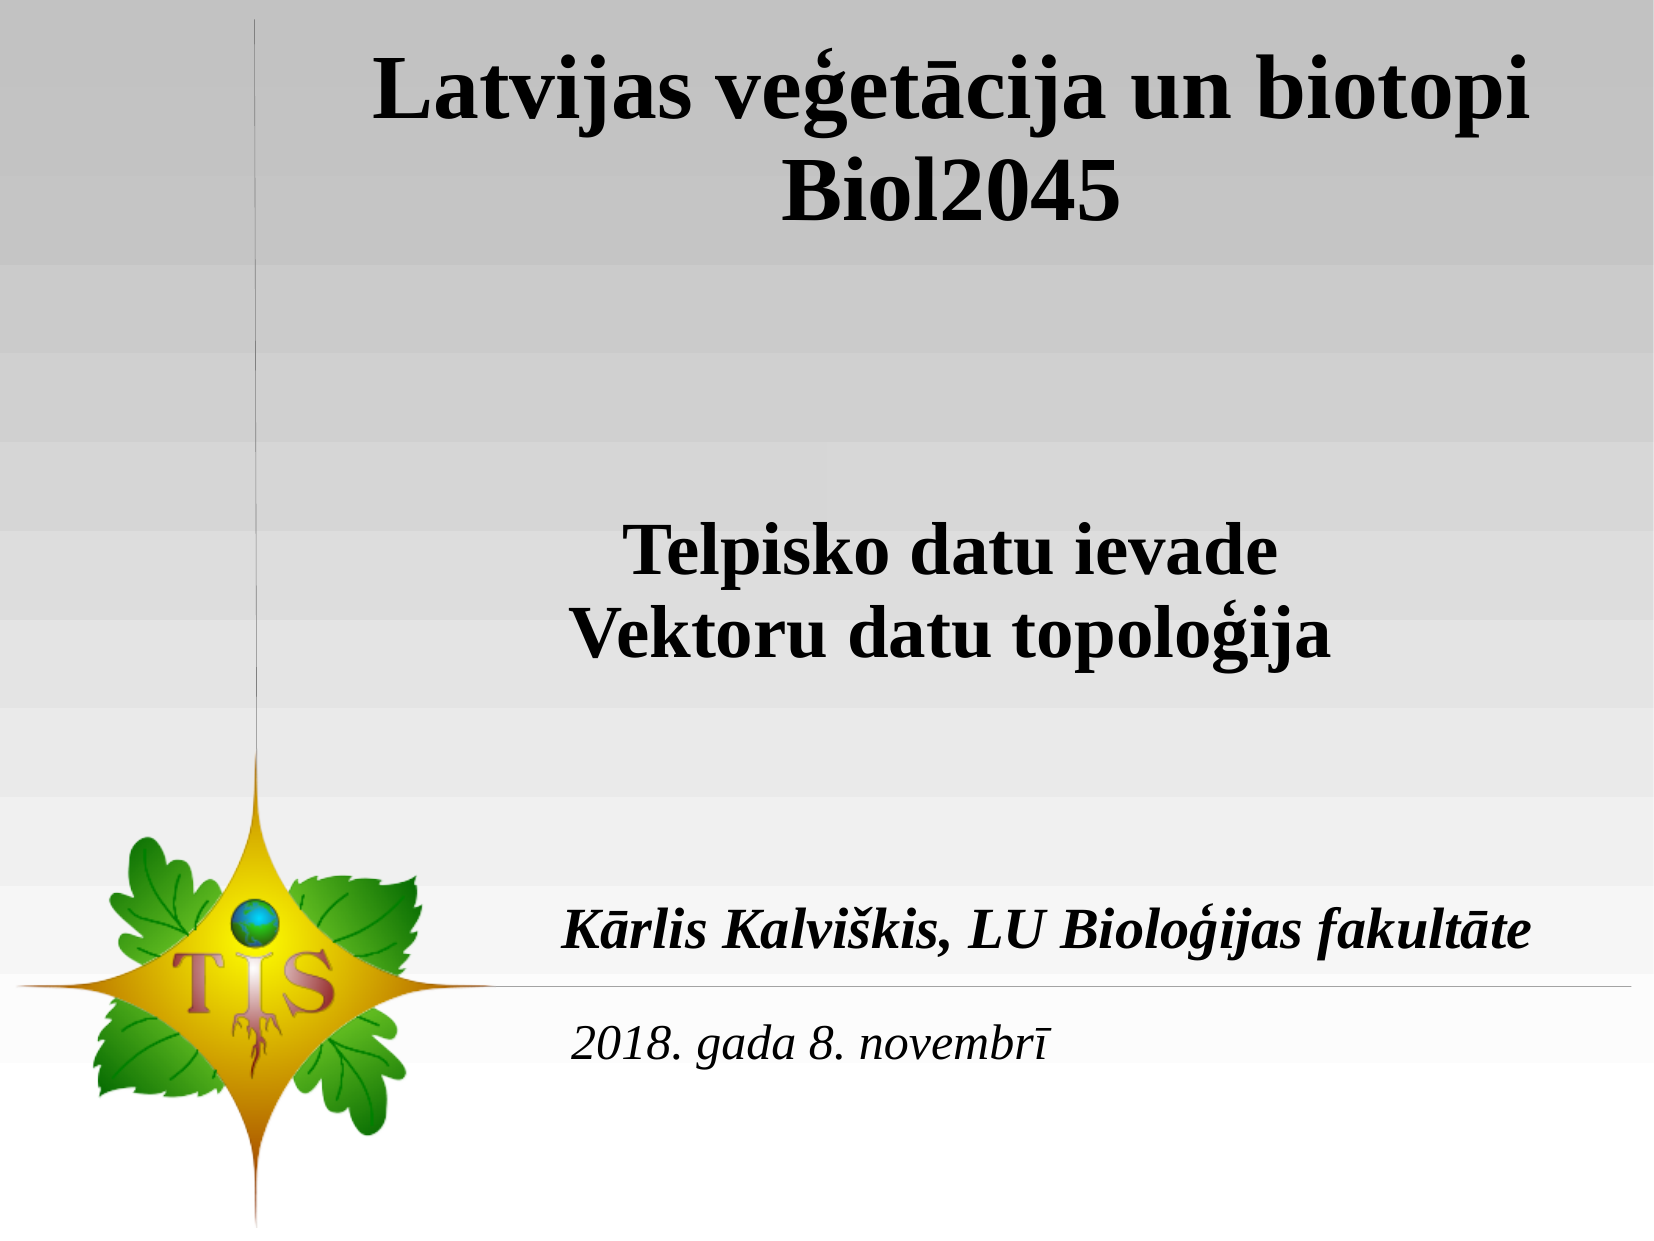

# Telpisko datu ievade Vektoru datu topoloģija
2018. gada 8. novembrī